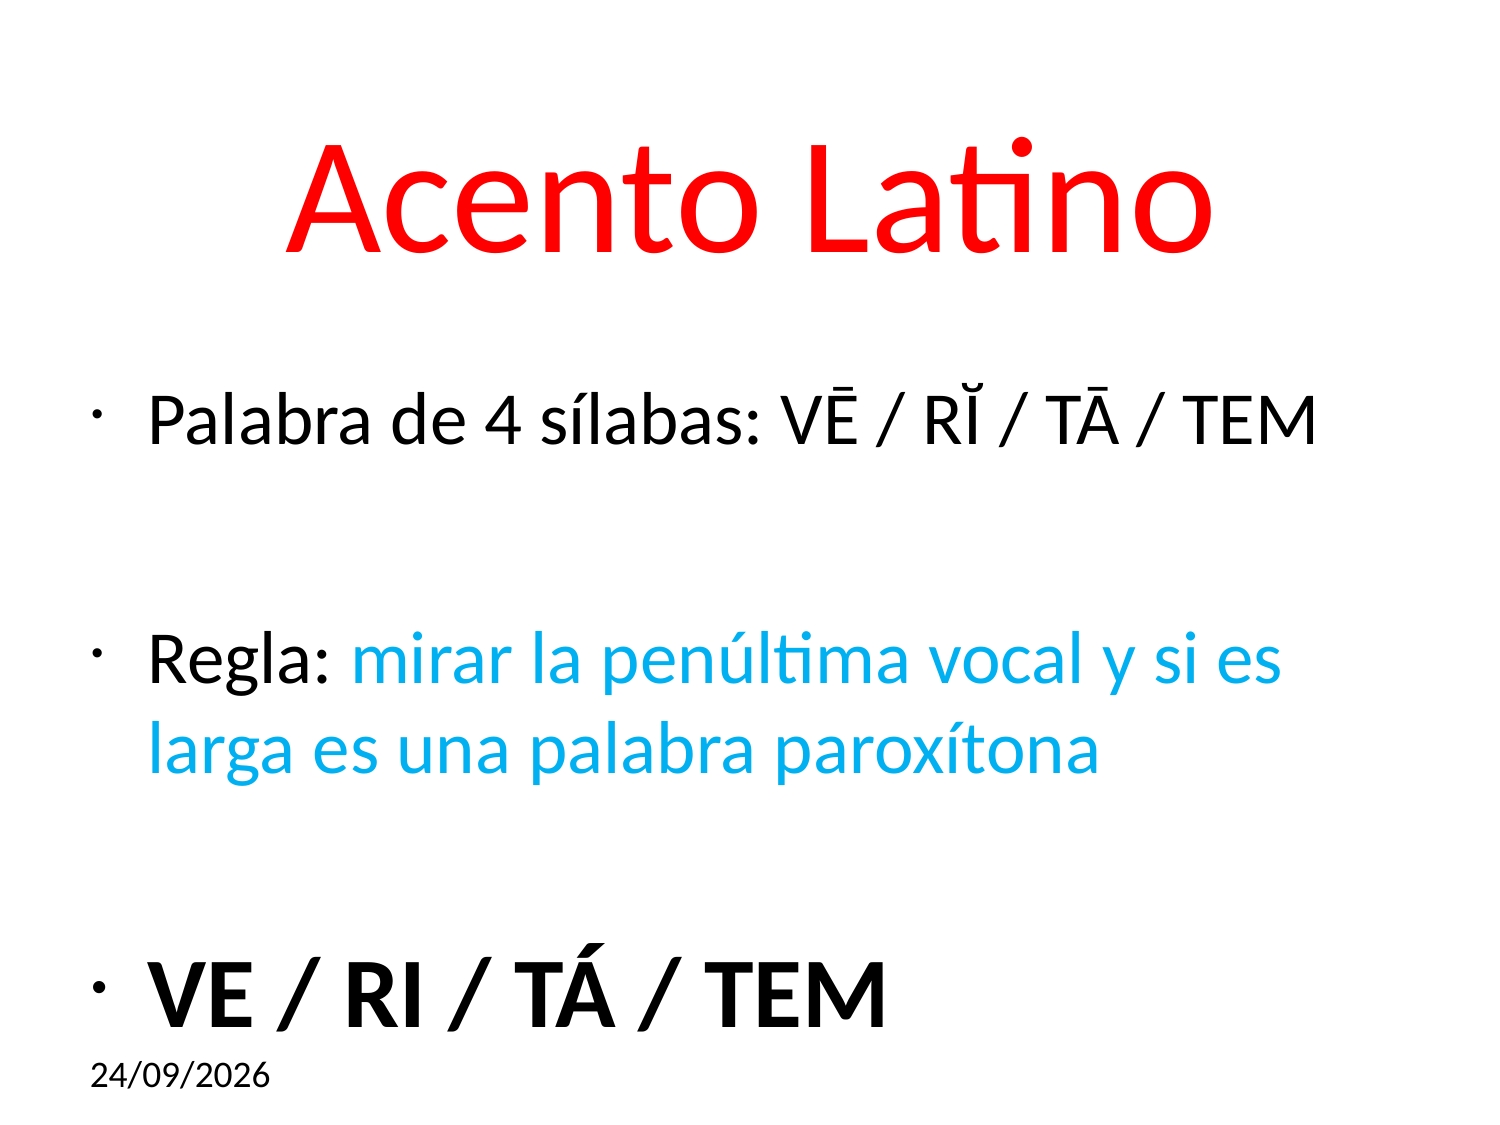

# Acento Latino
Palabra de 4 sílabas: VĒ / RĬ / TĀ / TEM
Regla: mirar la penúltima vocal y si es larga es una palabra paroxítona
VE / RI / TÁ / TEM
14 de avril de 2011